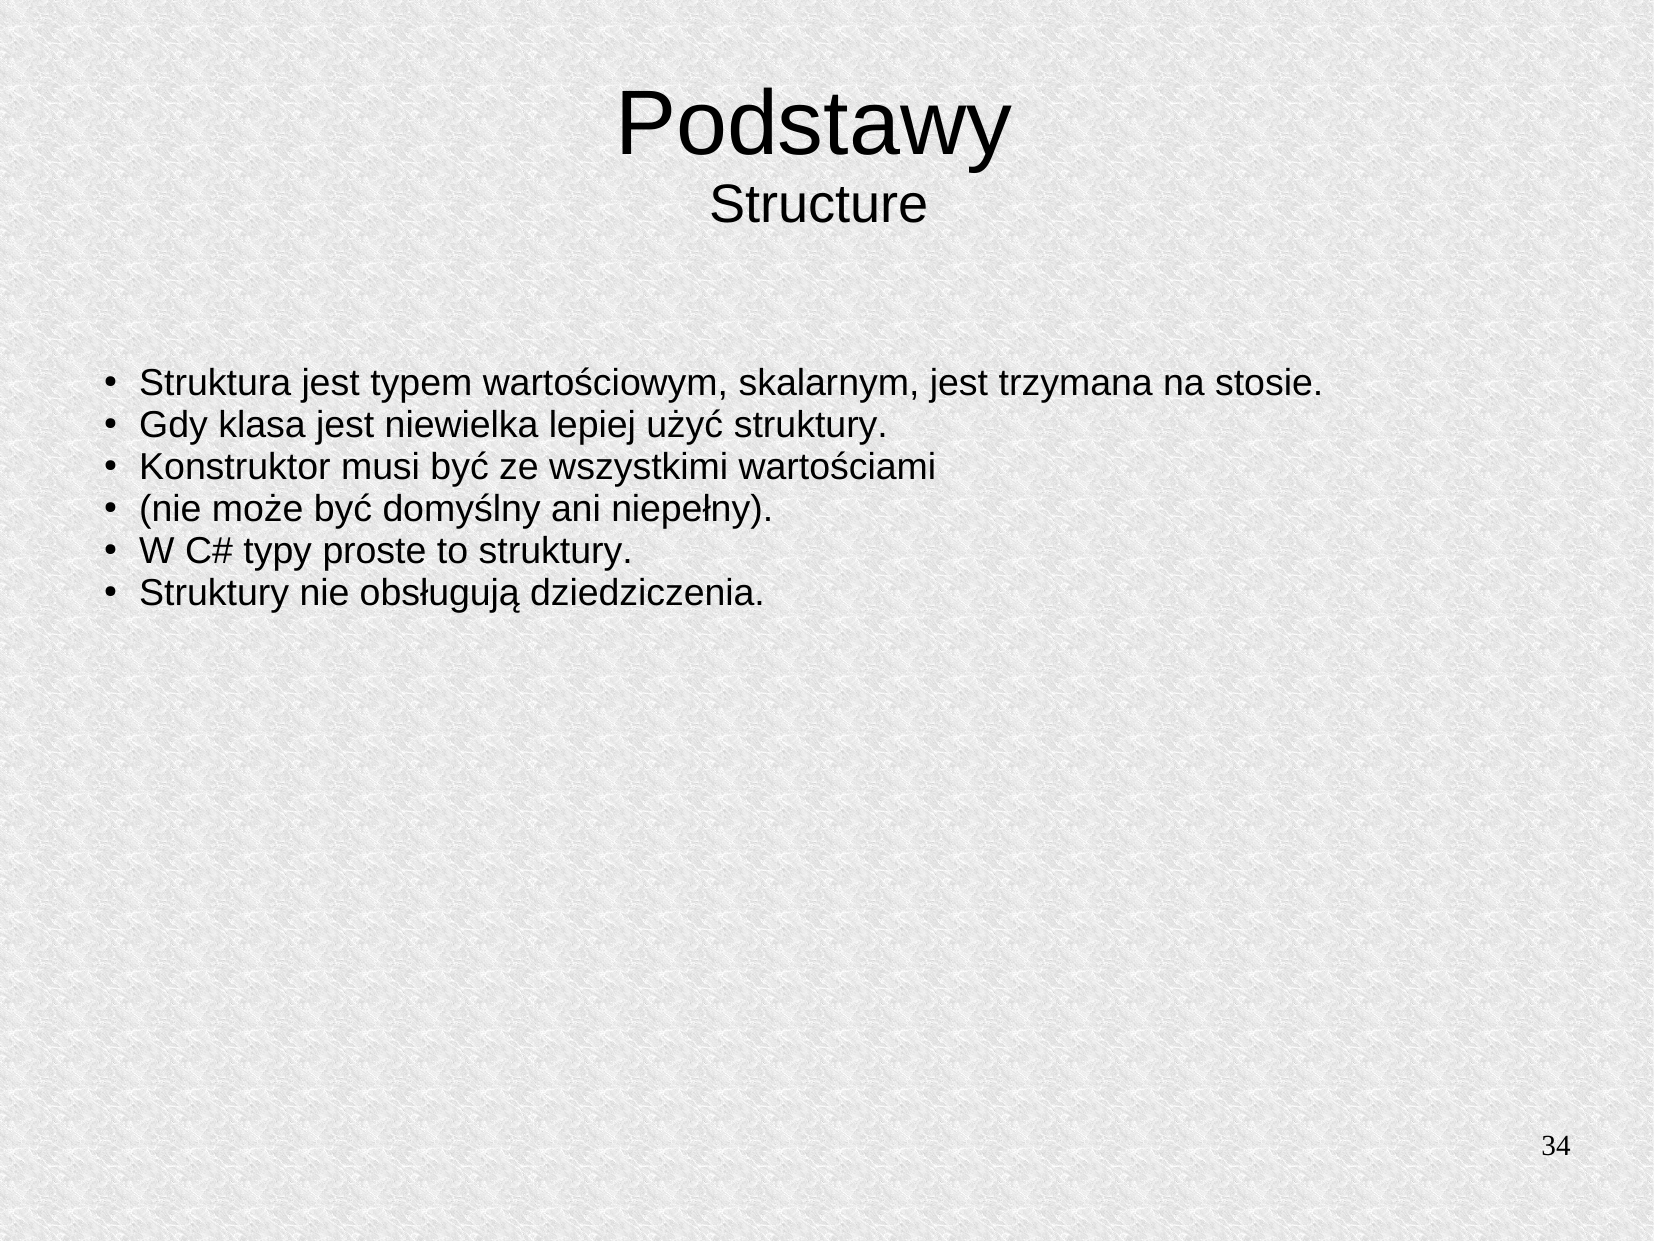

# Podstawy Structure
Struktura jest typem wartościowym, skalarnym, jest trzymana na stosie.
Gdy klasa jest niewielka lepiej użyć struktury.
Konstruktor musi być ze wszystkimi wartościami
(nie może być domyślny ani niepełny).
W C# typy proste to struktury.
Struktury nie obsługują dziedziczenia.
34